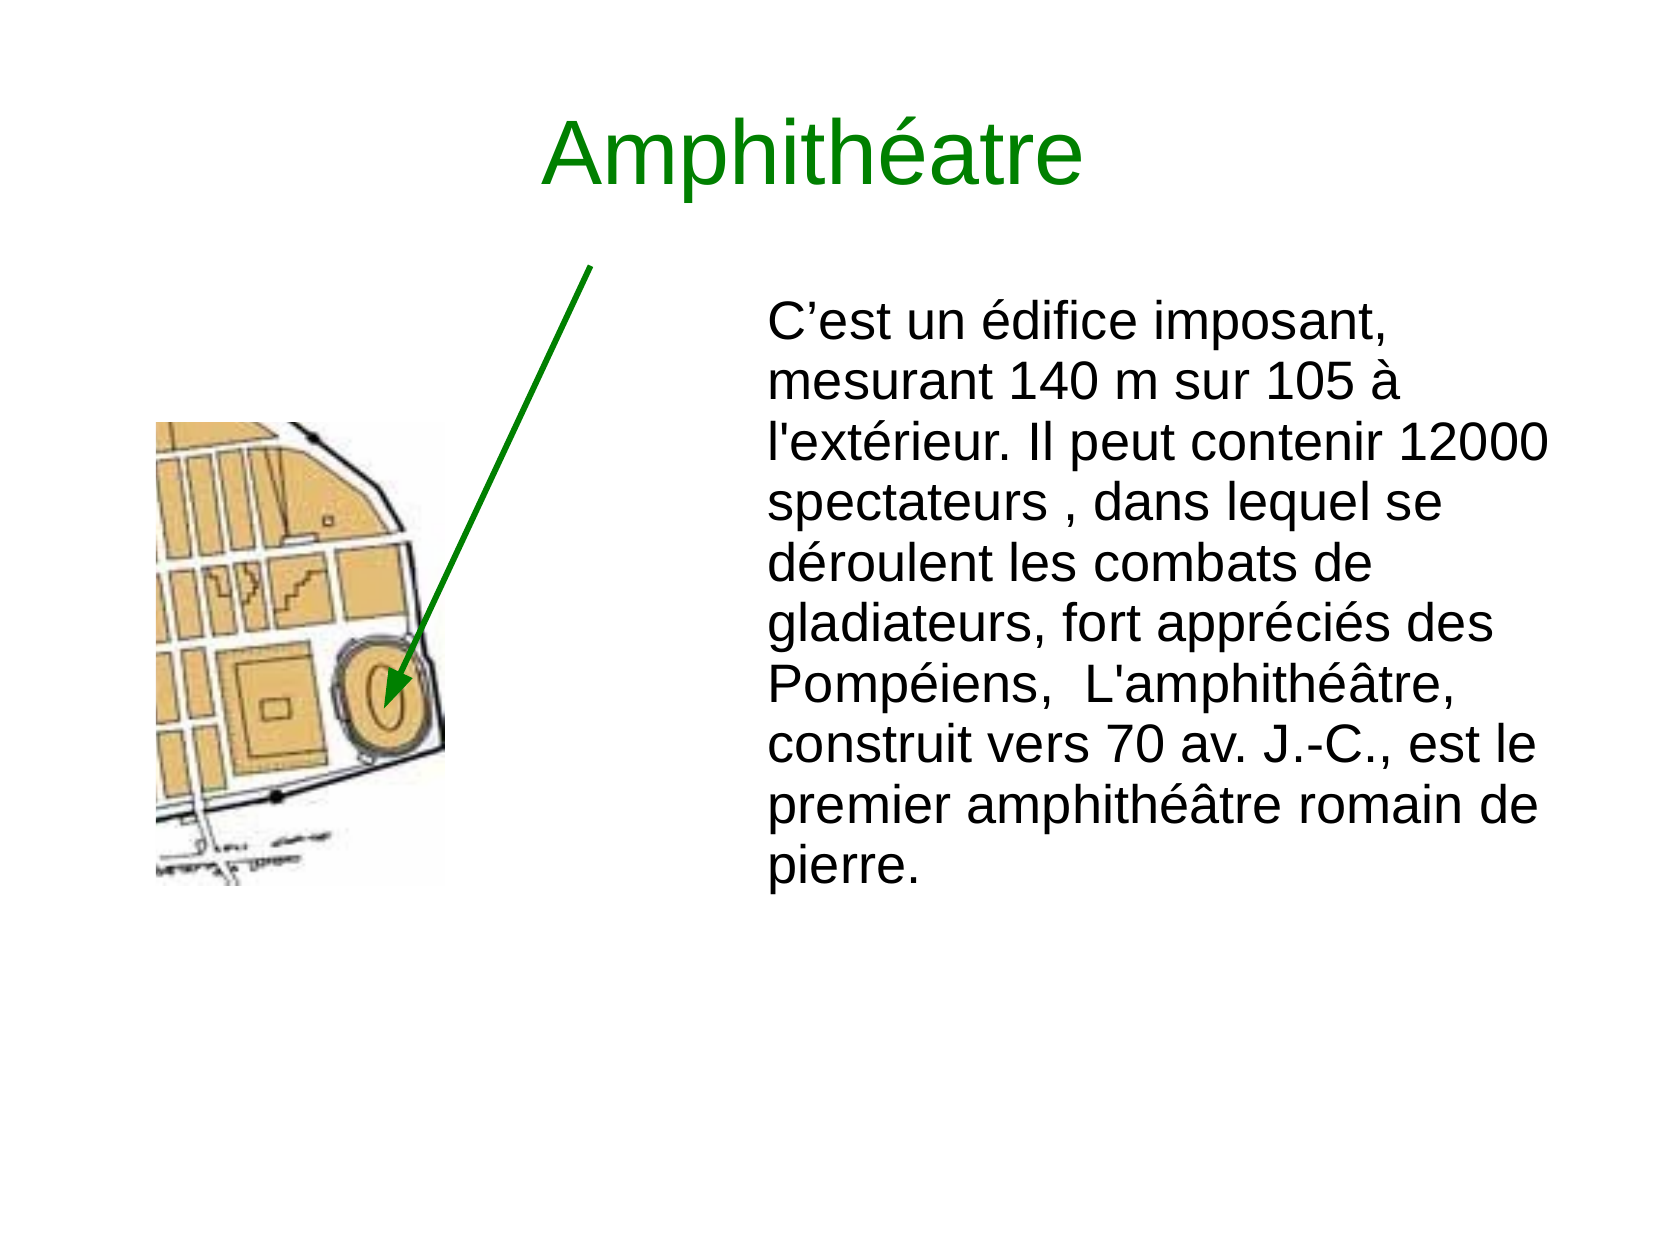

# Amphithéatre
C’est un édifice imposant, mesurant 140 m sur 105 à l'extérieur. Il peut contenir 12000 spectateurs , dans lequel se déroulent les combats de gladiateurs, fort appréciés des Pompéiens, L'amphithéâtre, construit vers 70 av. J.-C., est le premier amphithéâtre romain de pierre.